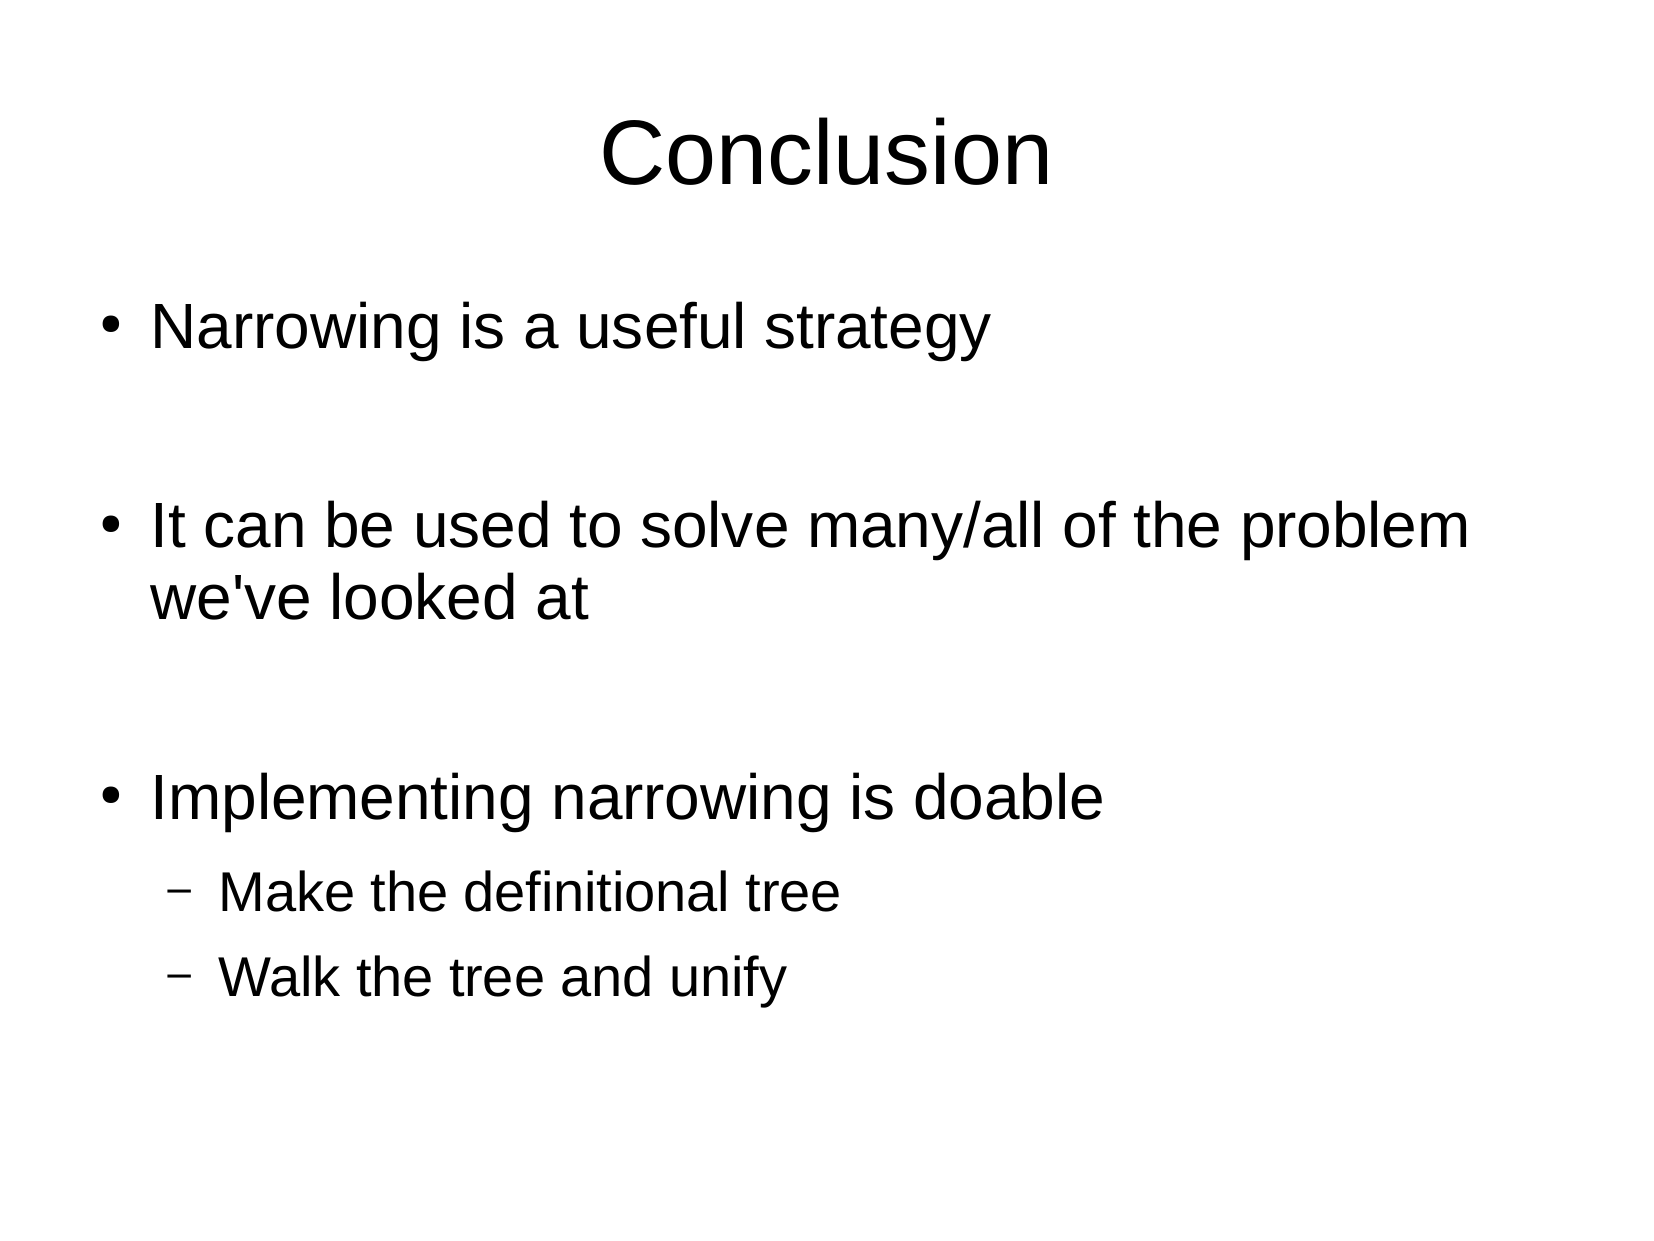

# Conclusion
Narrowing is a useful strategy
It can be used to solve many/all of the problem we've looked at
Implementing narrowing is doable
Make the definitional tree
Walk the tree and unify